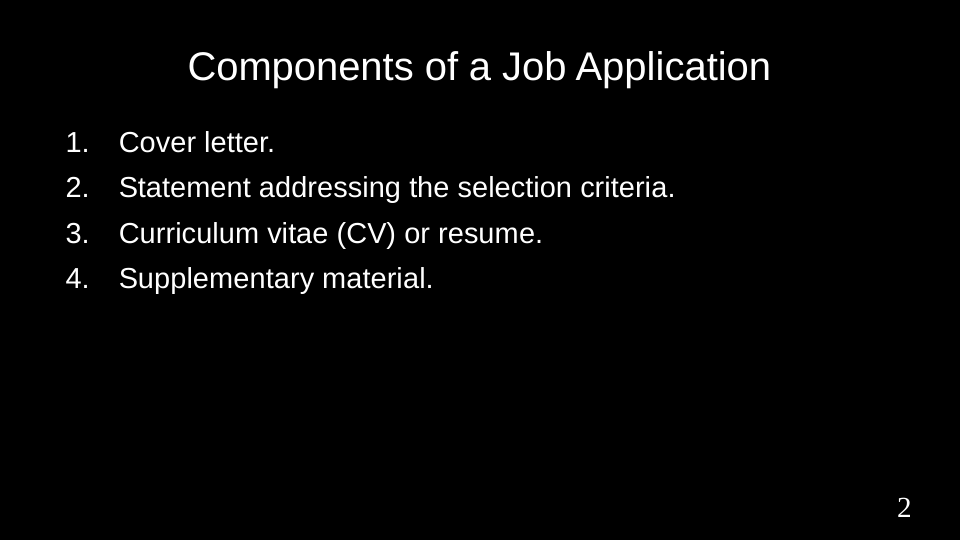

# Components of a Job Application
Cover letter.
Statement addressing the selection criteria.
Curriculum vitae (CV) or resume.
Supplementary material.
2